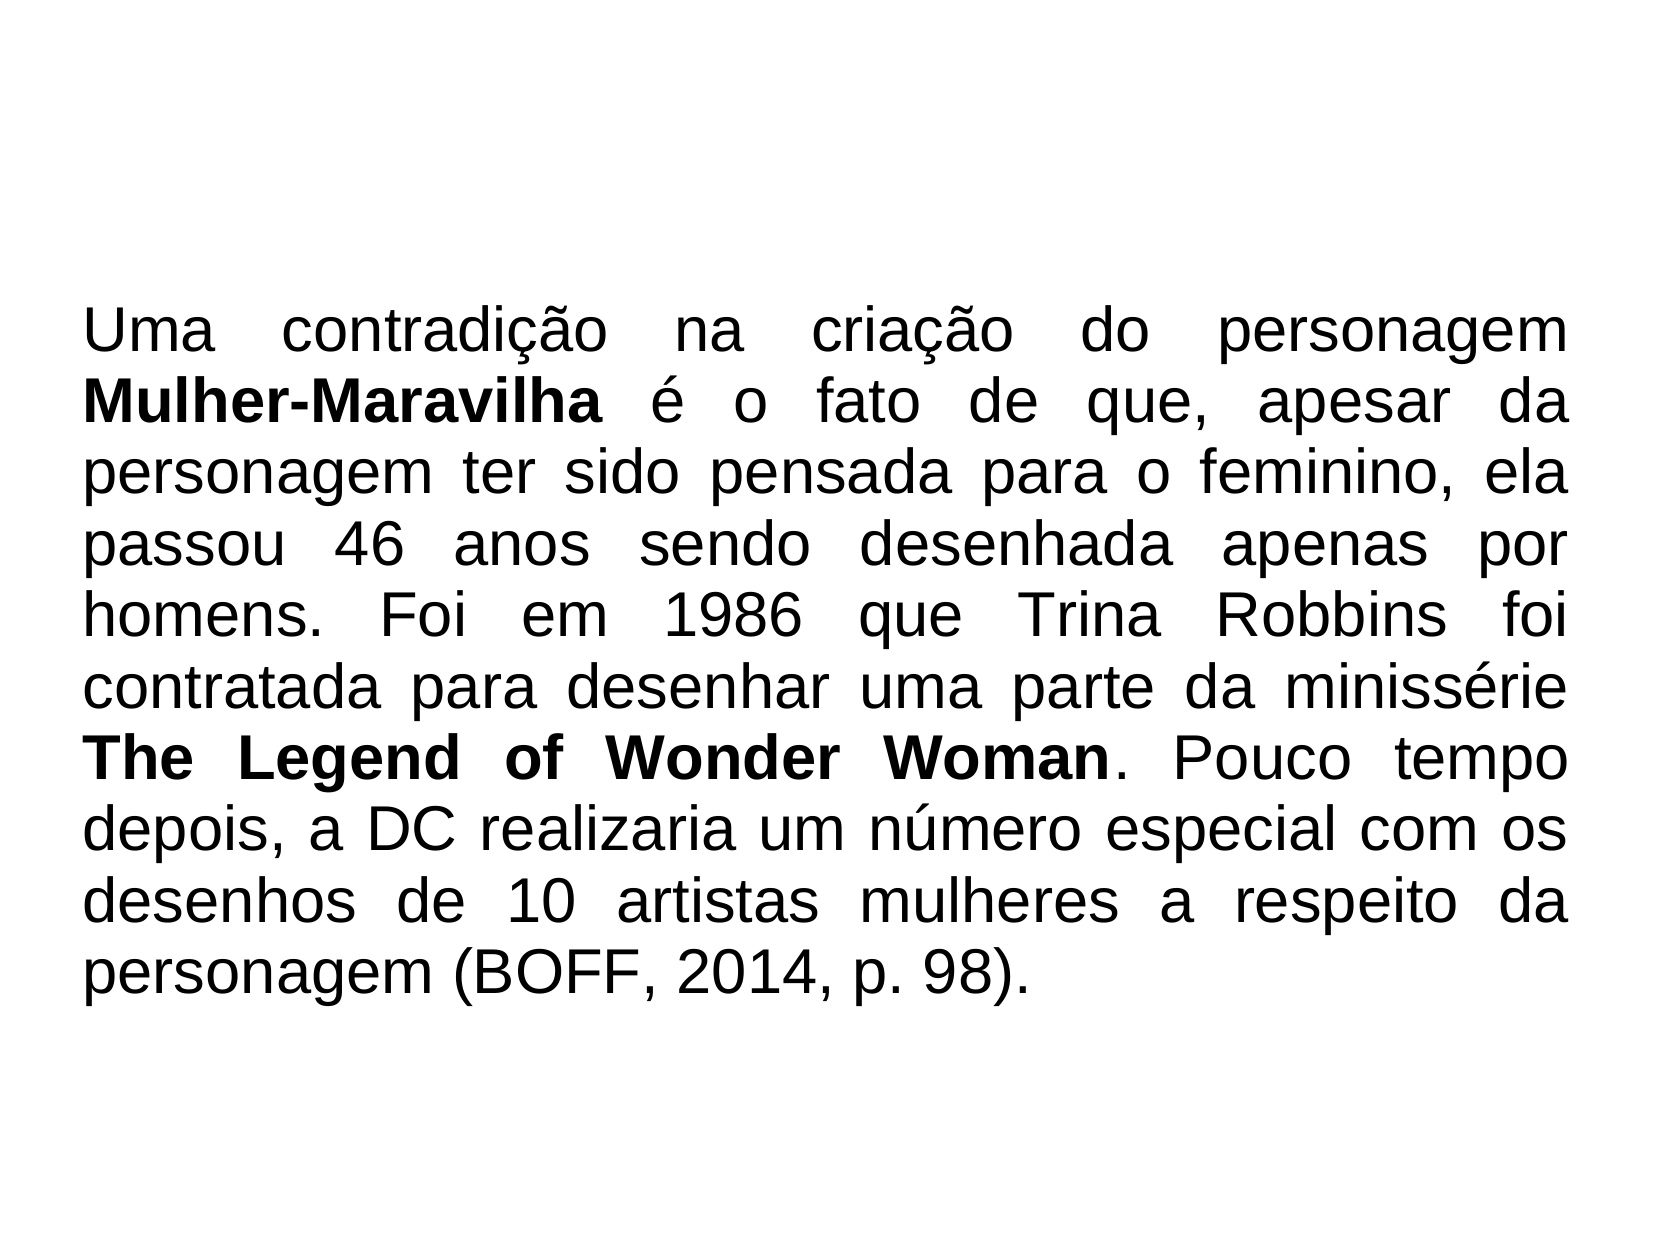

#
Uma contradição na criação do personagem Mulher-Maravilha é o fato de que, apesar da personagem ter sido pensada para o feminino, ela passou 46 anos sendo desenhada apenas por homens. Foi em 1986 que Trina Robbins foi contratada para desenhar uma parte da minissérie The Legend of Wonder Woman. Pouco tempo depois, a DC realizaria um número especial com os desenhos de 10 artistas mulheres a respeito da personagem (BOFF, 2014, p. 98).